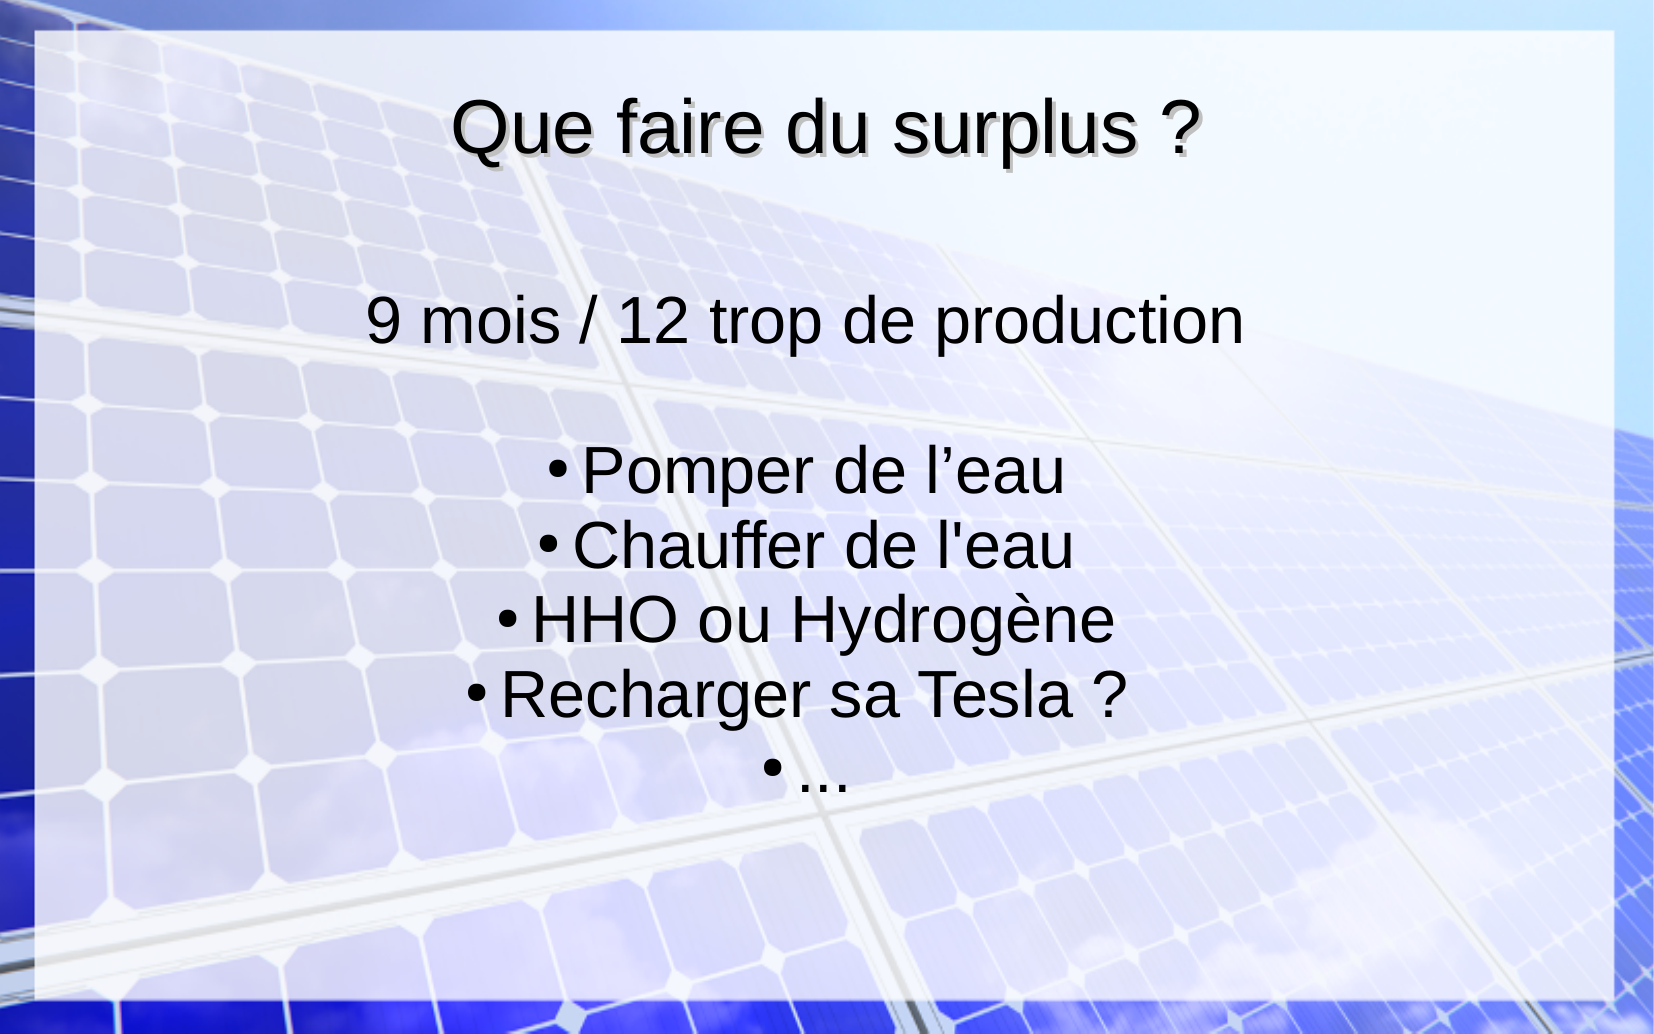

# Que faire du surplus ?
9 mois / 12 trop de production
Pomper de l’eau
Chauffer de l'eau
HHO ou Hydrogène
Recharger sa Tesla ?
...